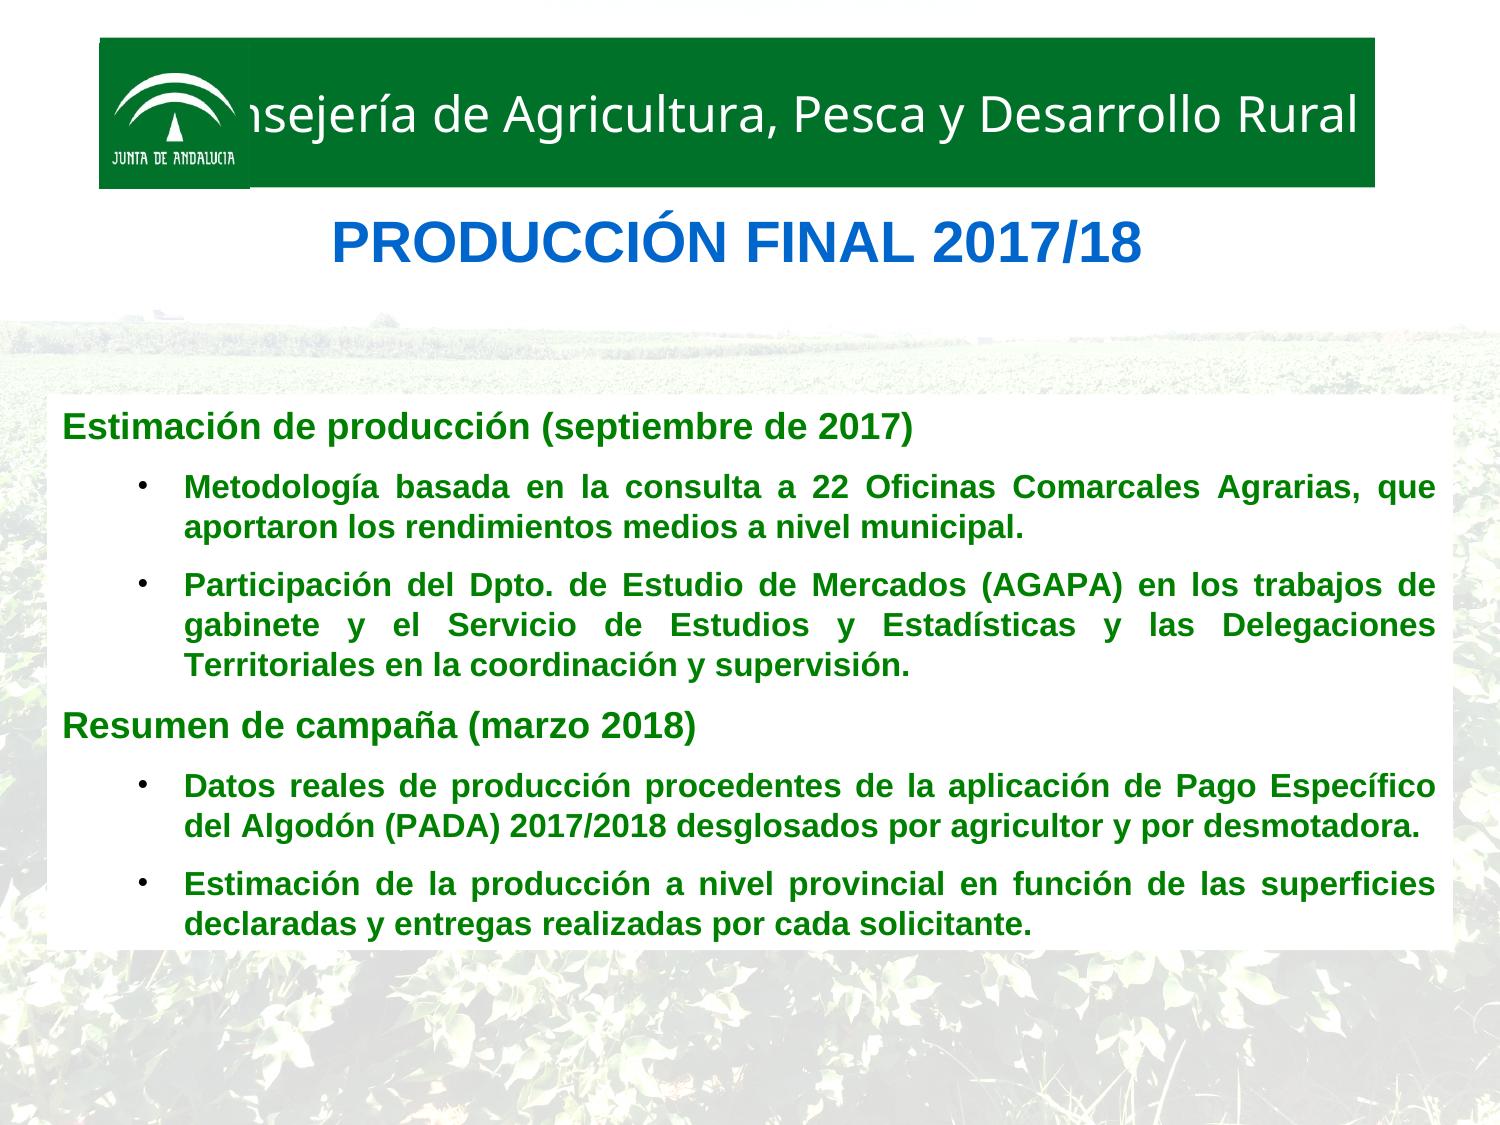

# Consejería de Agricultura, Pesca y Desarrollo Rural
PRODUCCIÓN FINAL 2017/18
Estimación de producción (septiembre de 2017)
Metodología basada en la consulta a 22 Oficinas Comarcales Agrarias, que aportaron los rendimientos medios a nivel municipal.
Participación del Dpto. de Estudio de Mercados (AGAPA) en los trabajos de gabinete y el Servicio de Estudios y Estadísticas y las Delegaciones Territoriales en la coordinación y supervisión.
Resumen de campaña (marzo 2018)
Datos reales de producción procedentes de la aplicación de Pago Específico del Algodón (PADA) 2017/2018 desglosados por agricultor y por desmotadora.
Estimación de la producción a nivel provincial en función de las superficies declaradas y entregas realizadas por cada solicitante.